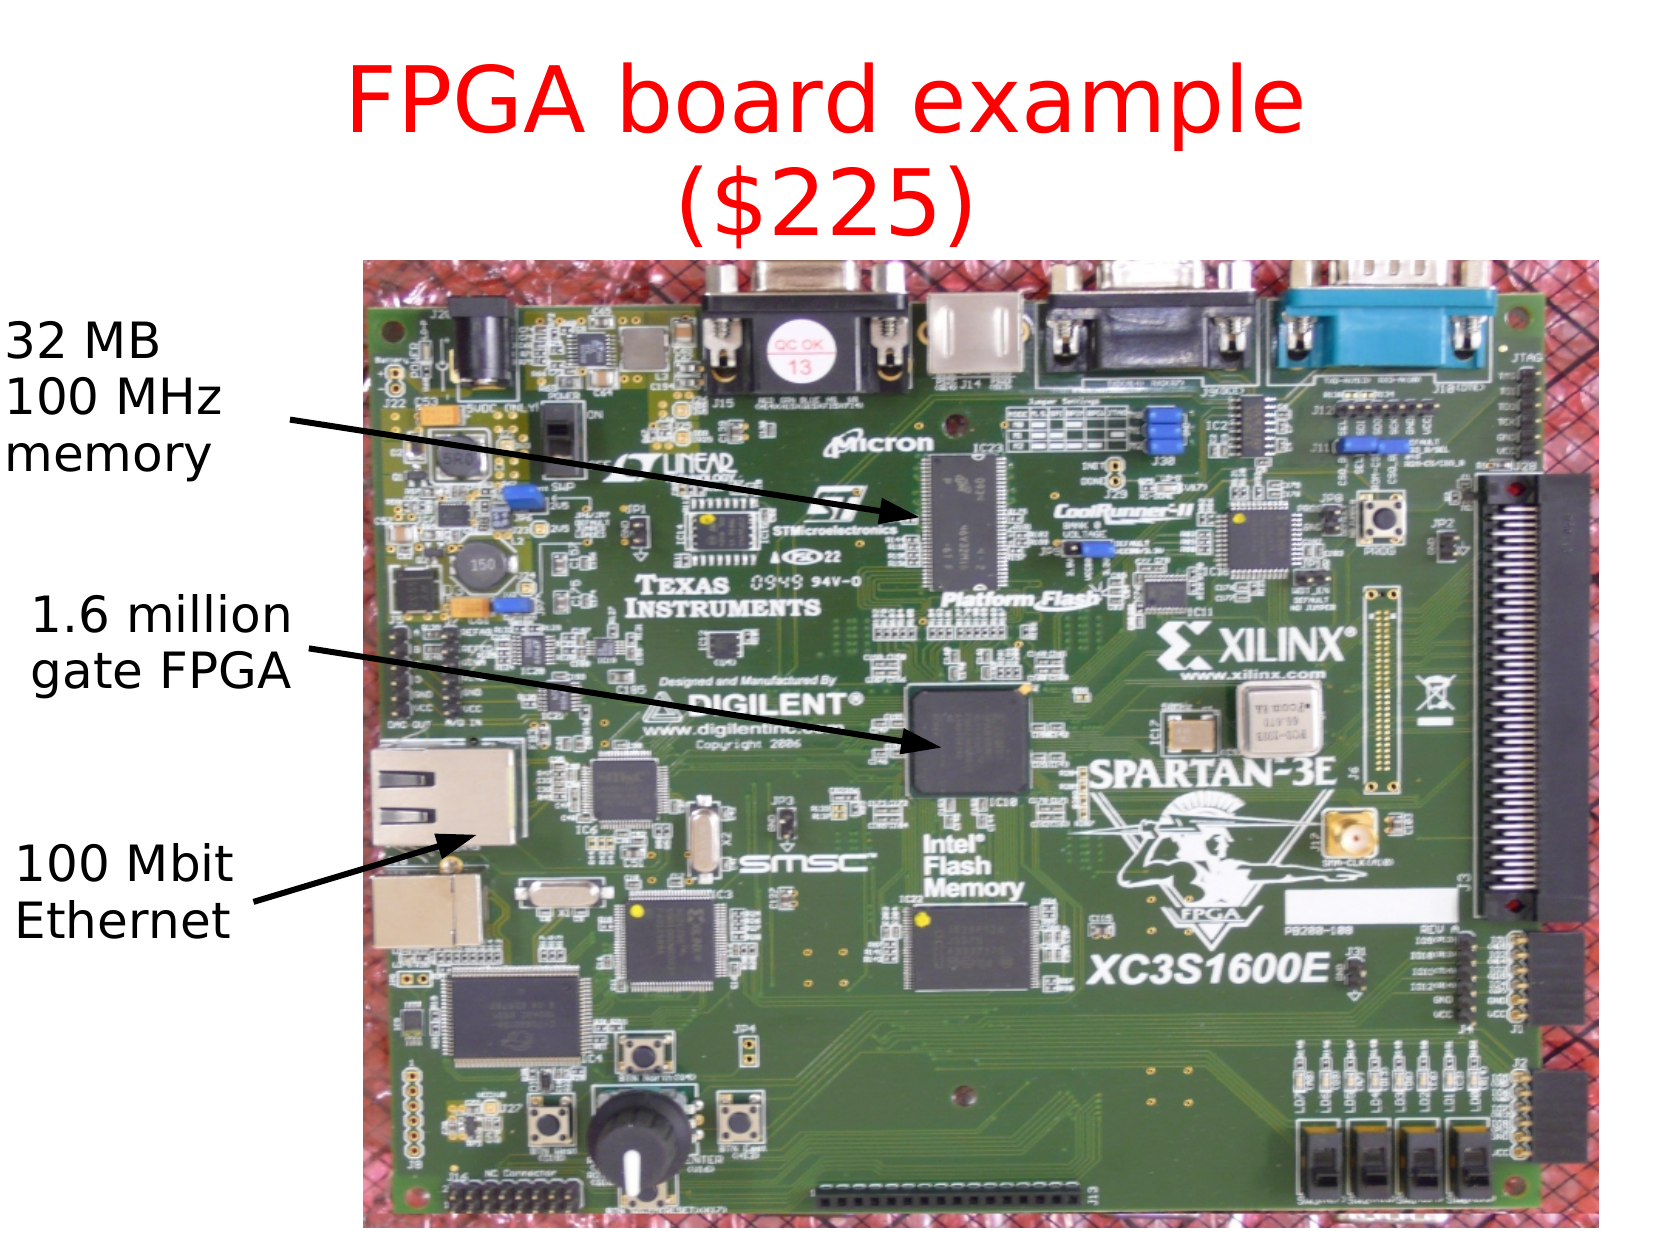

# FPGA board example ($225)
32 MB
100 MHz memory
1.6 million gate FPGA
100 Mbit
Ethernet